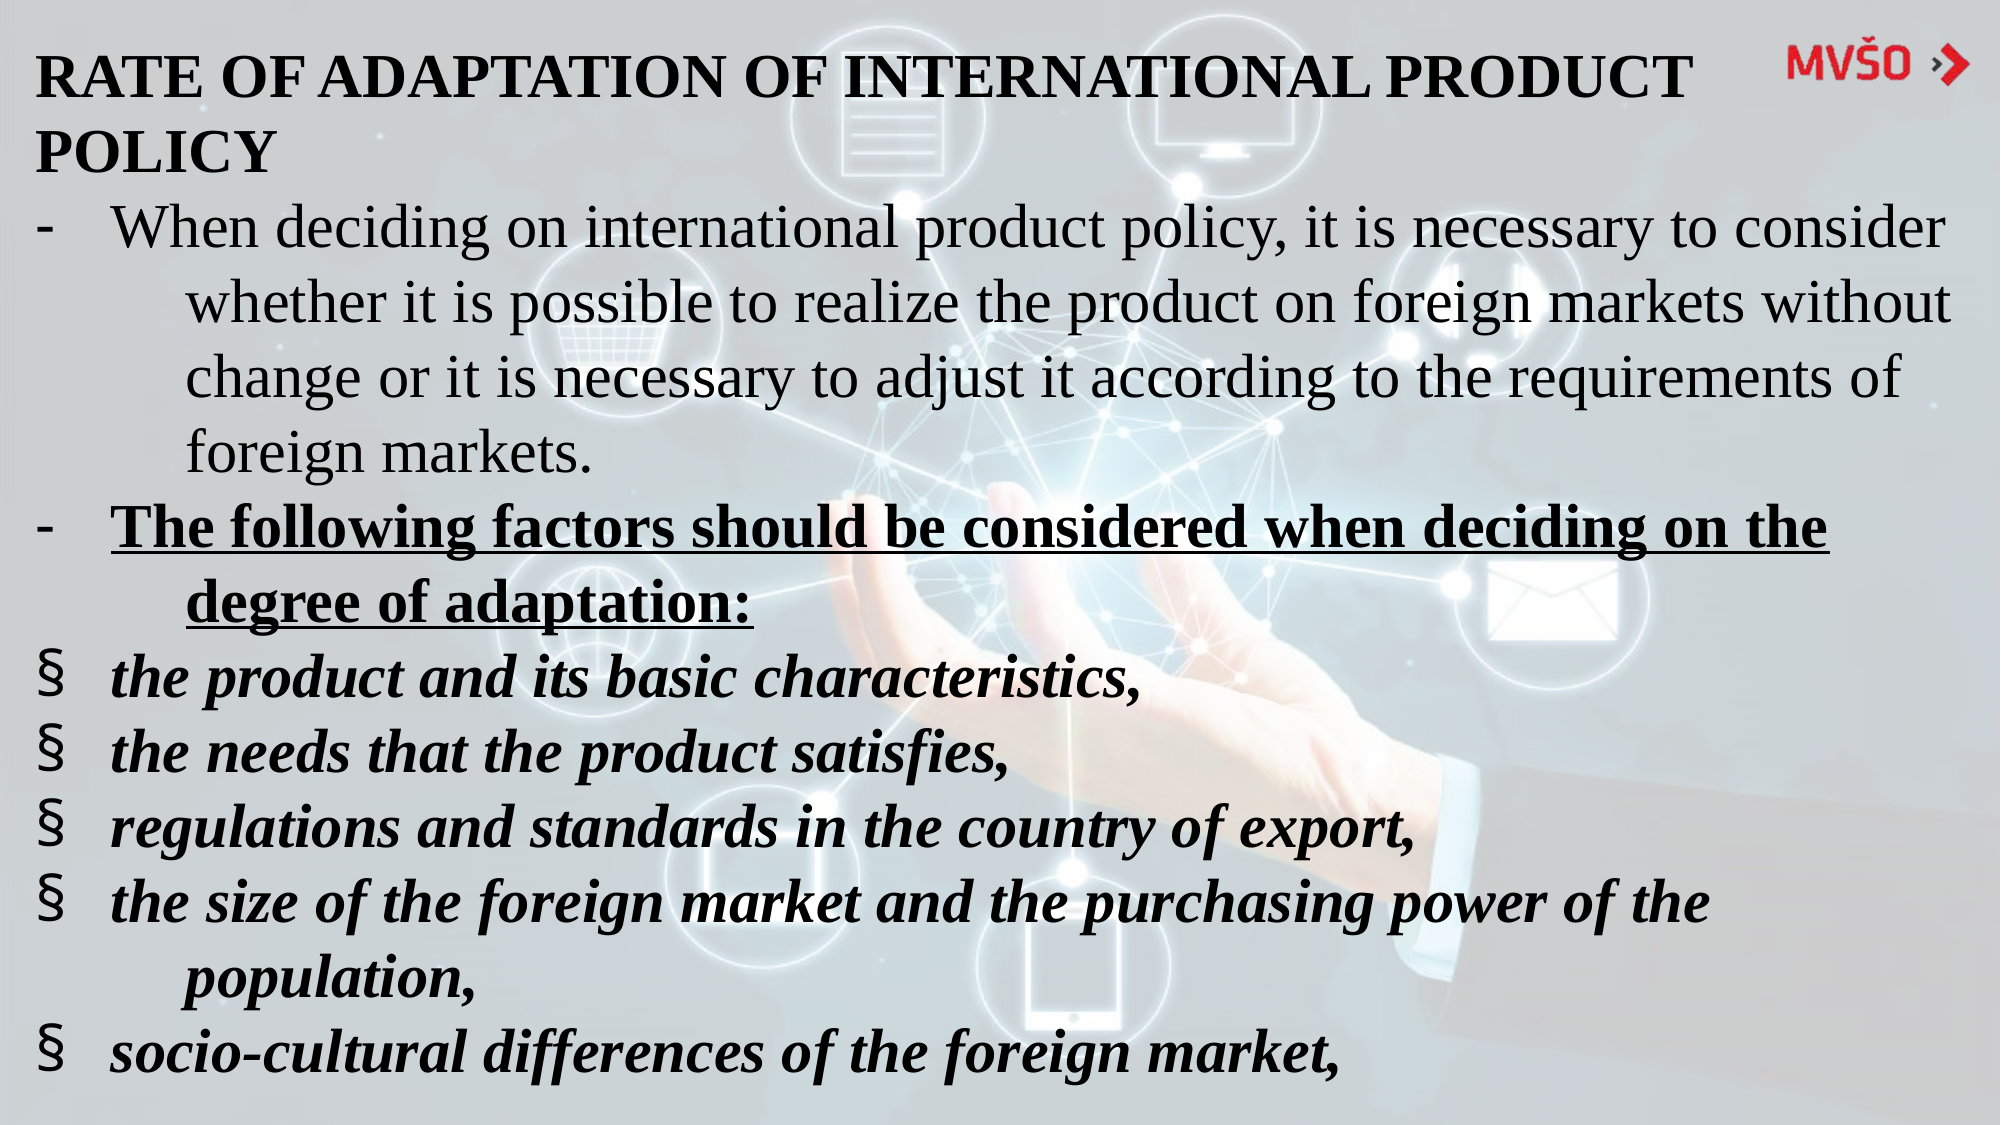

RATE OF ADAPTATION OF INTERNATIONAL PRODUCT
POLICY
When deciding on international product policy, it is necessary to consider whether it is possible to realize the product on foreign markets without change or it is necessary to adjust it according to the requirements of foreign markets.
The following factors should be considered when deciding on the degree of adaptation:
the product and its basic characteristics,
the needs that the product satisfies,
regulations and standards in the country of export,
the size of the foreign market and the purchasing power of the population,
socio-cultural differences of the foreign market,